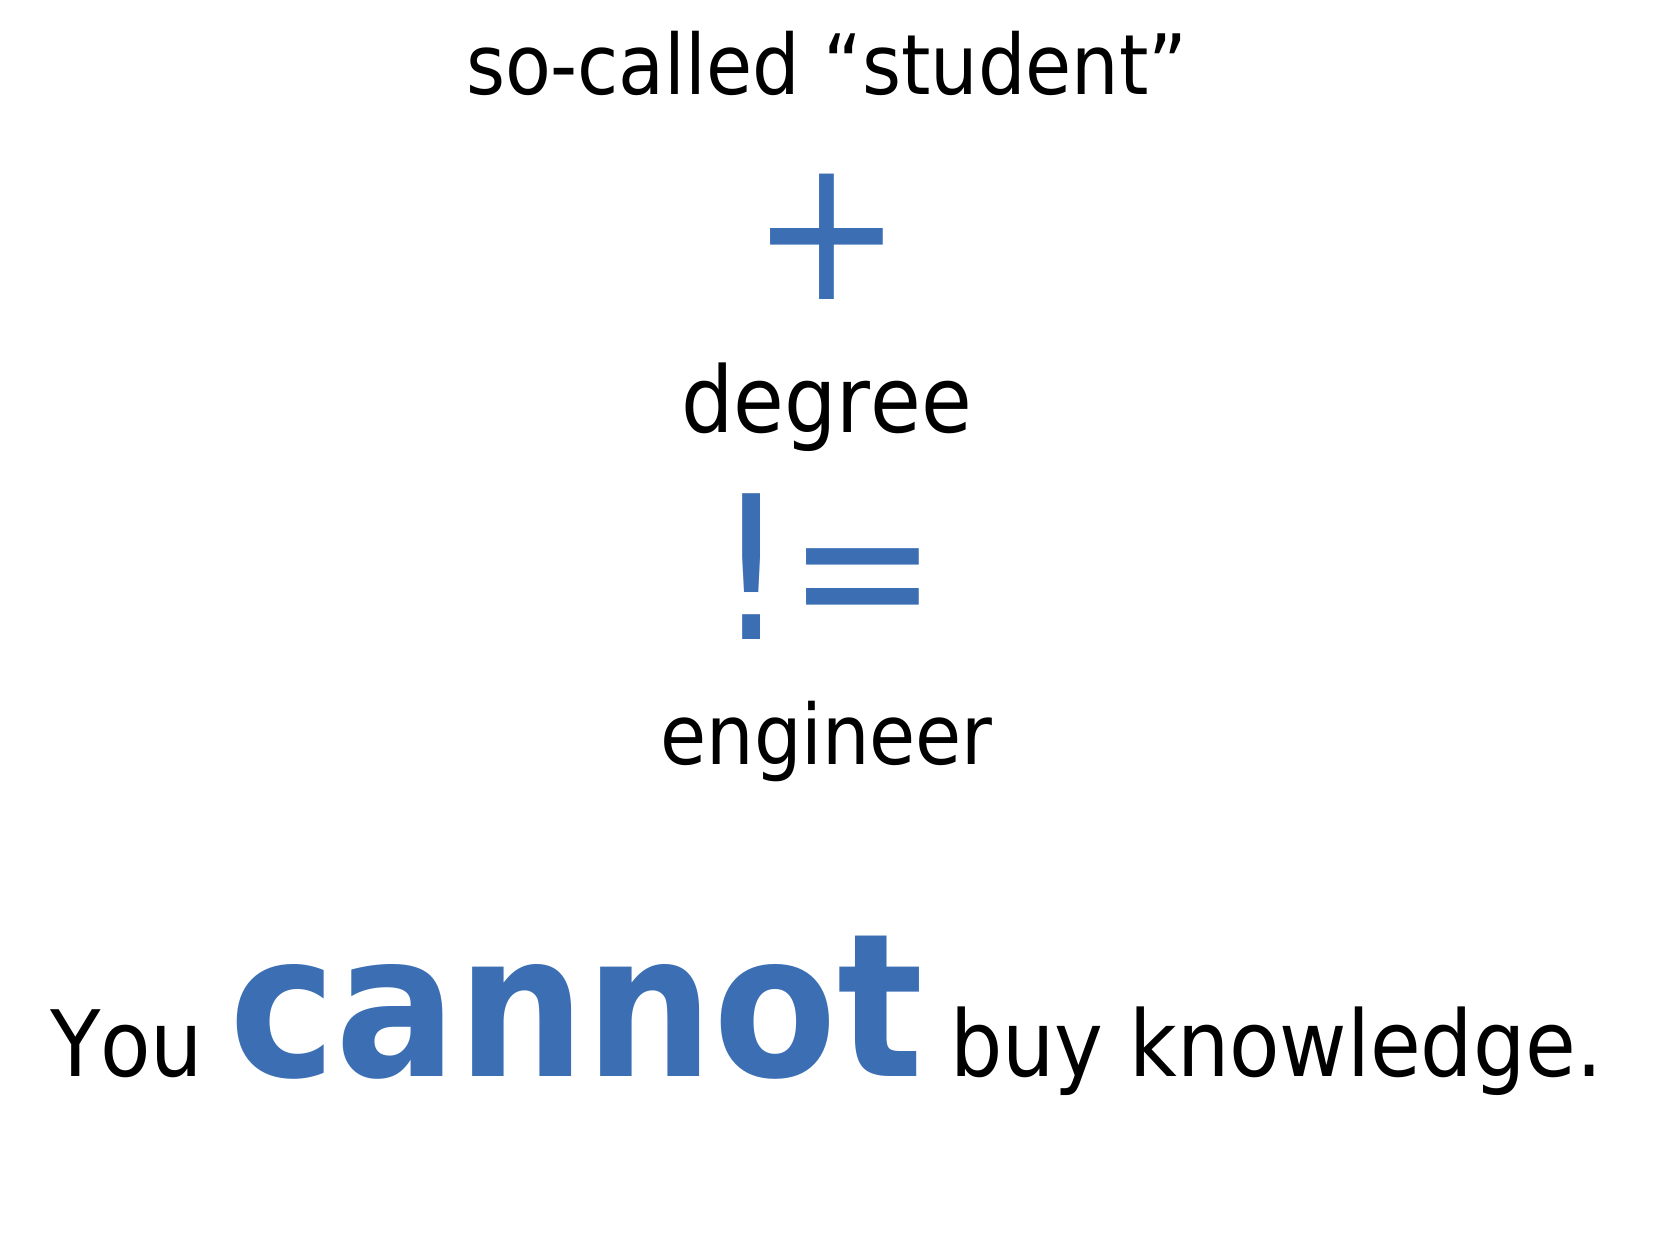

so-called “student”
+
degree
!=
engineer
You cannot buy knowledge.